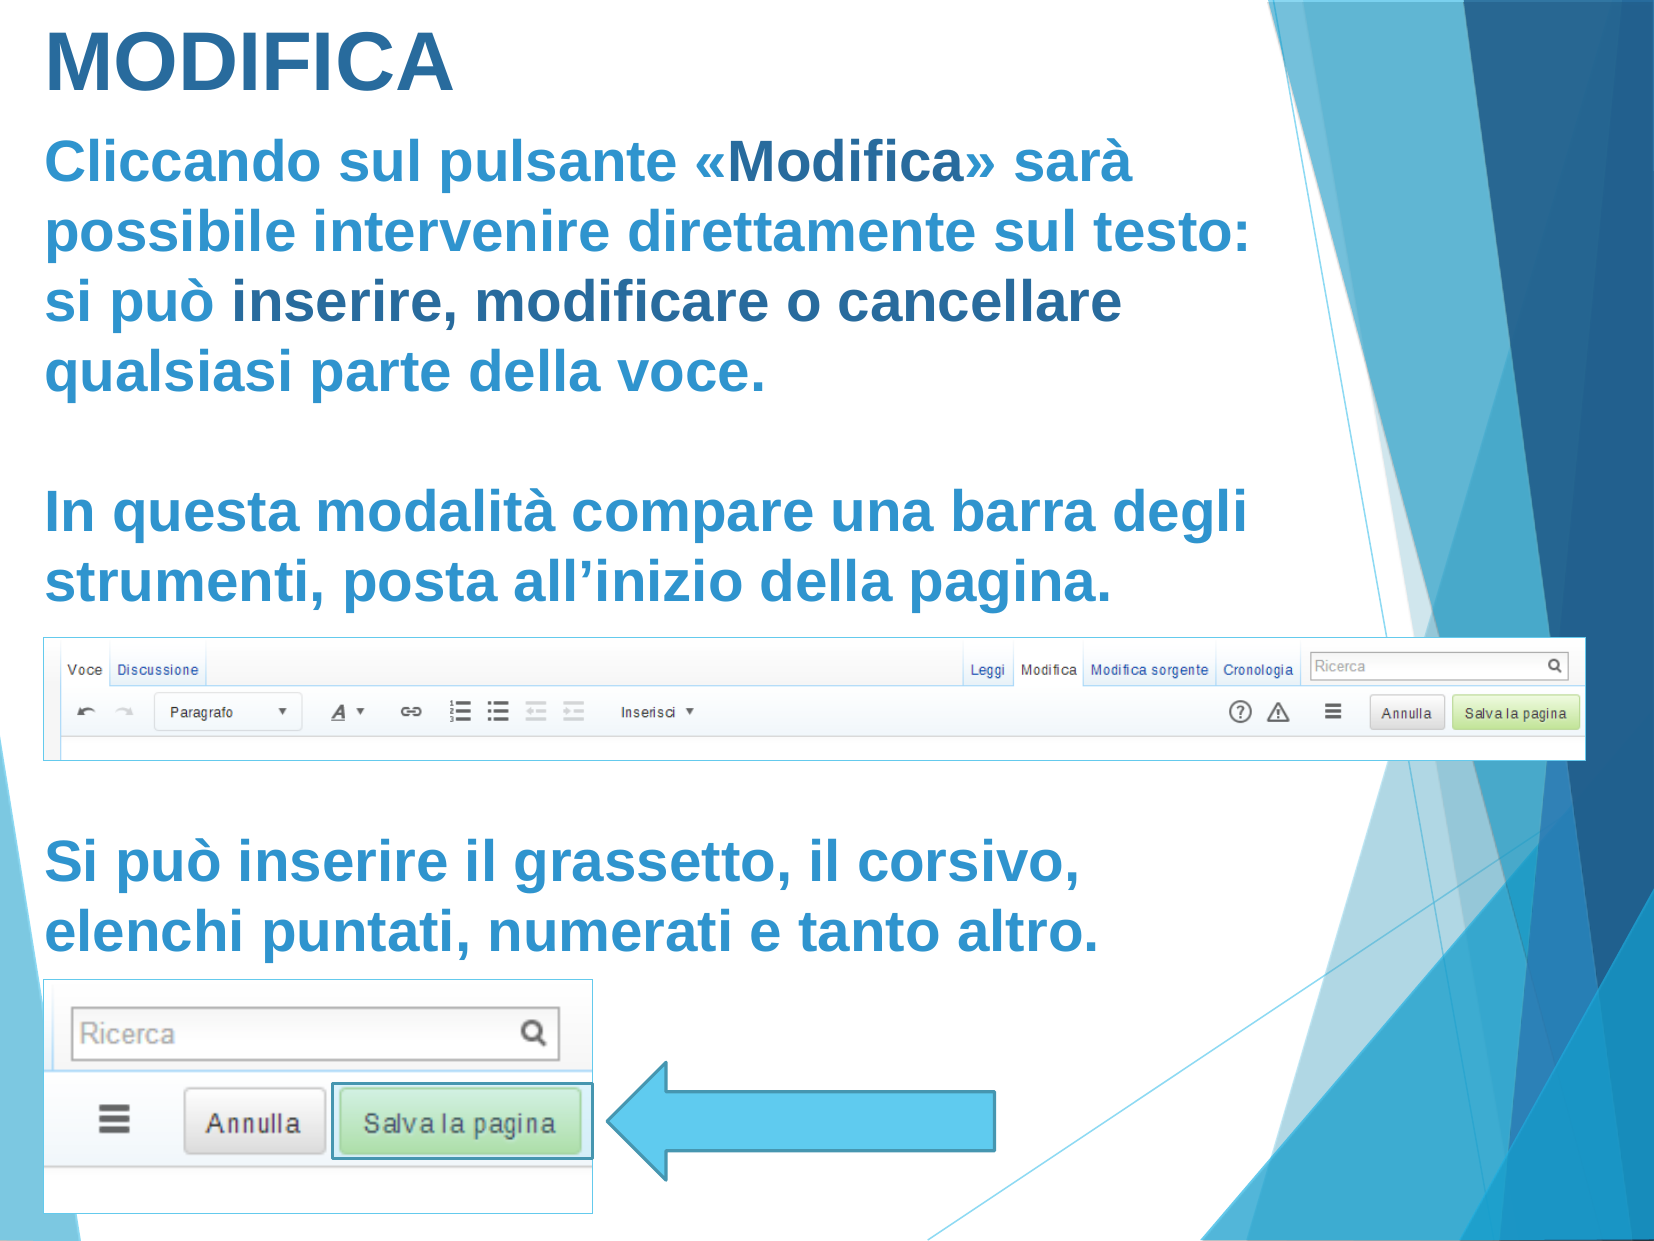

MODIFICA
Cliccando sul pulsante «Modifica» sarà possibile intervenire direttamente sul testo: si può inserire, modificare o cancellare qualsiasi parte della voce.
In questa modalità compare una barra degli strumenti, posta all’inizio della pagina.
Si può inserire il grassetto, il corsivo, elenchi puntati, numerati e tanto altro.